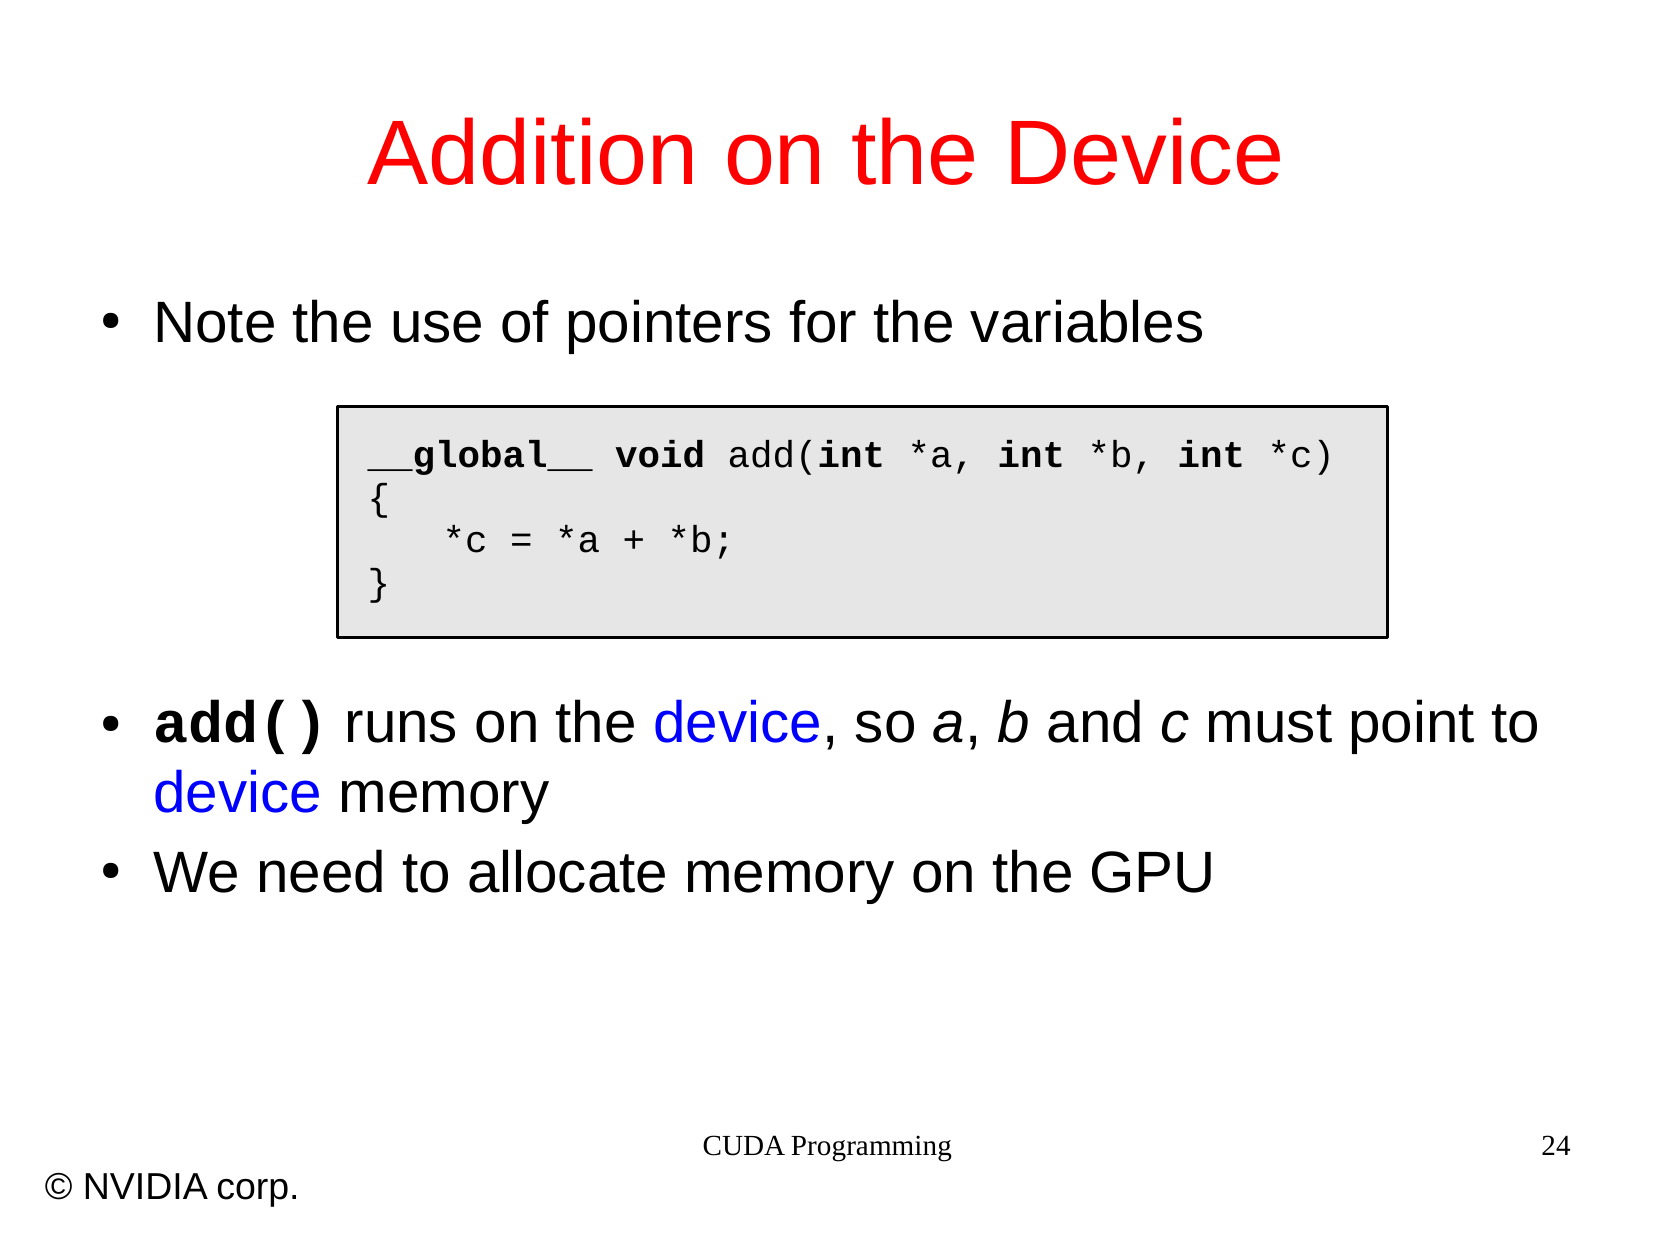

# Addition on the Device
Note the use of pointers for the variables
add() runs on the device, so a, b and c must point to device memory
We need to allocate memory on the GPU
__global__ void add(int *a, int *b, int *c)
{
	*c = *a + *b;
}
CUDA Programming
24
© NVIDIA corp.